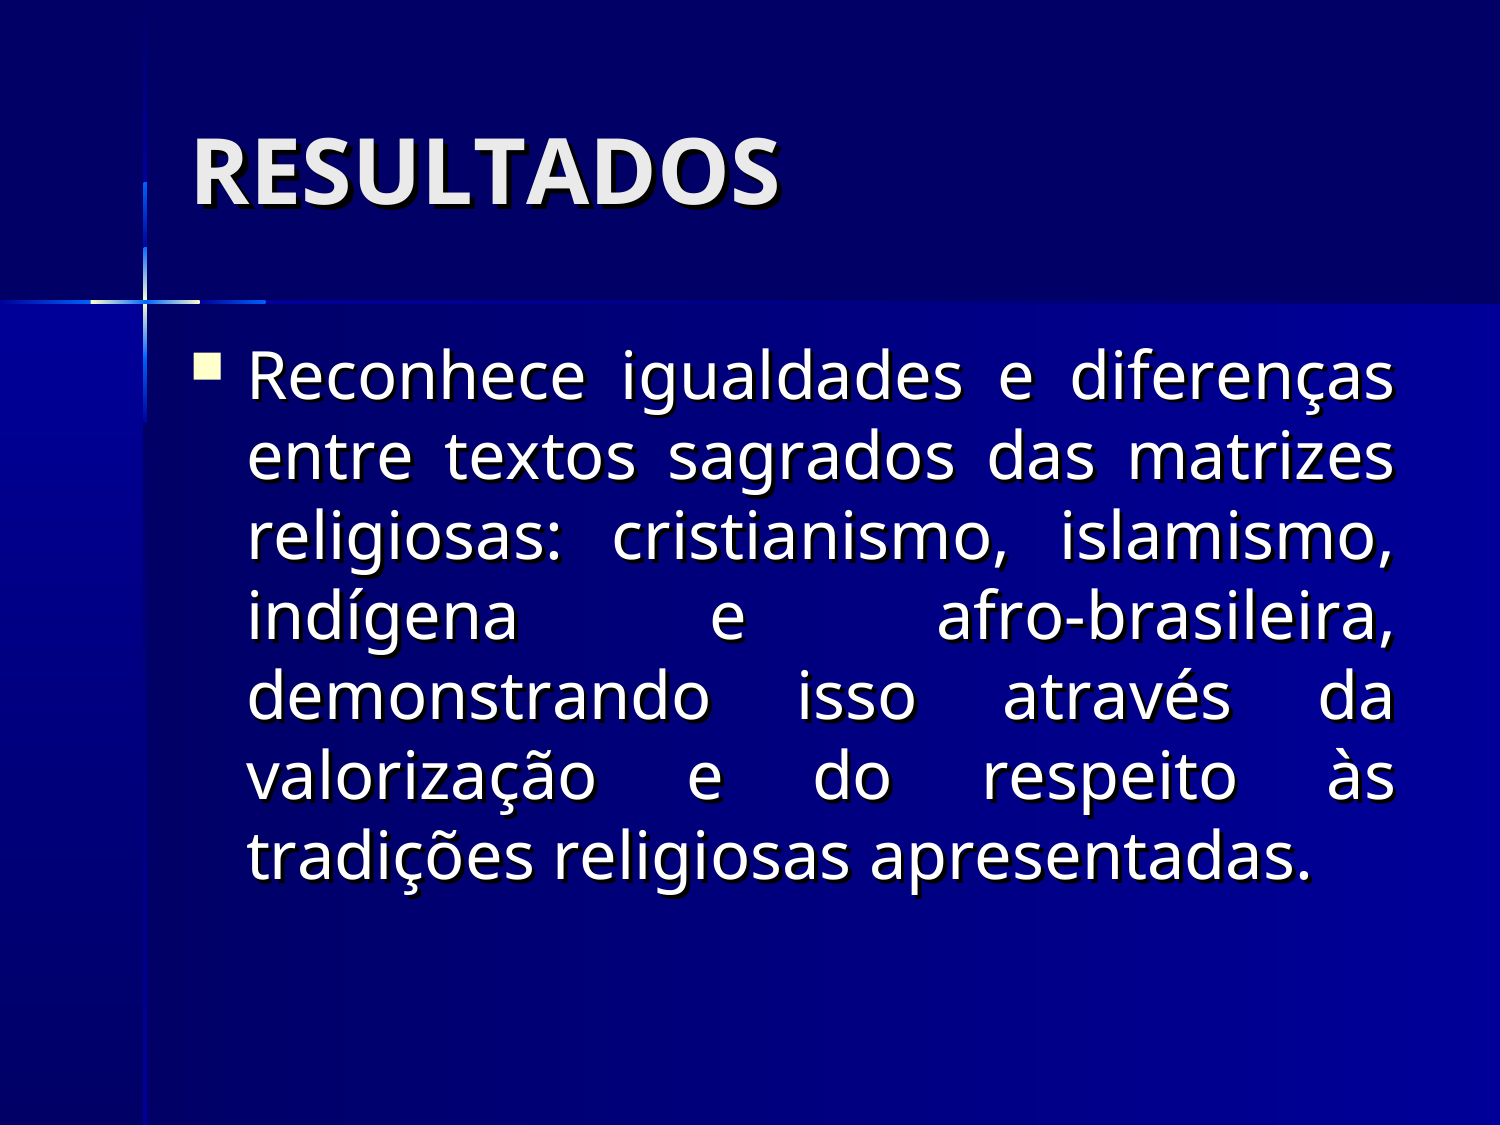

# RESULTADOS
Reconhece igualdades e diferenças entre textos sagrados das matrizes religiosas: cristianismo, islamismo, indígena e afro-brasileira, demonstrando isso através da valorização e do respeito às tradições religiosas apresentadas.